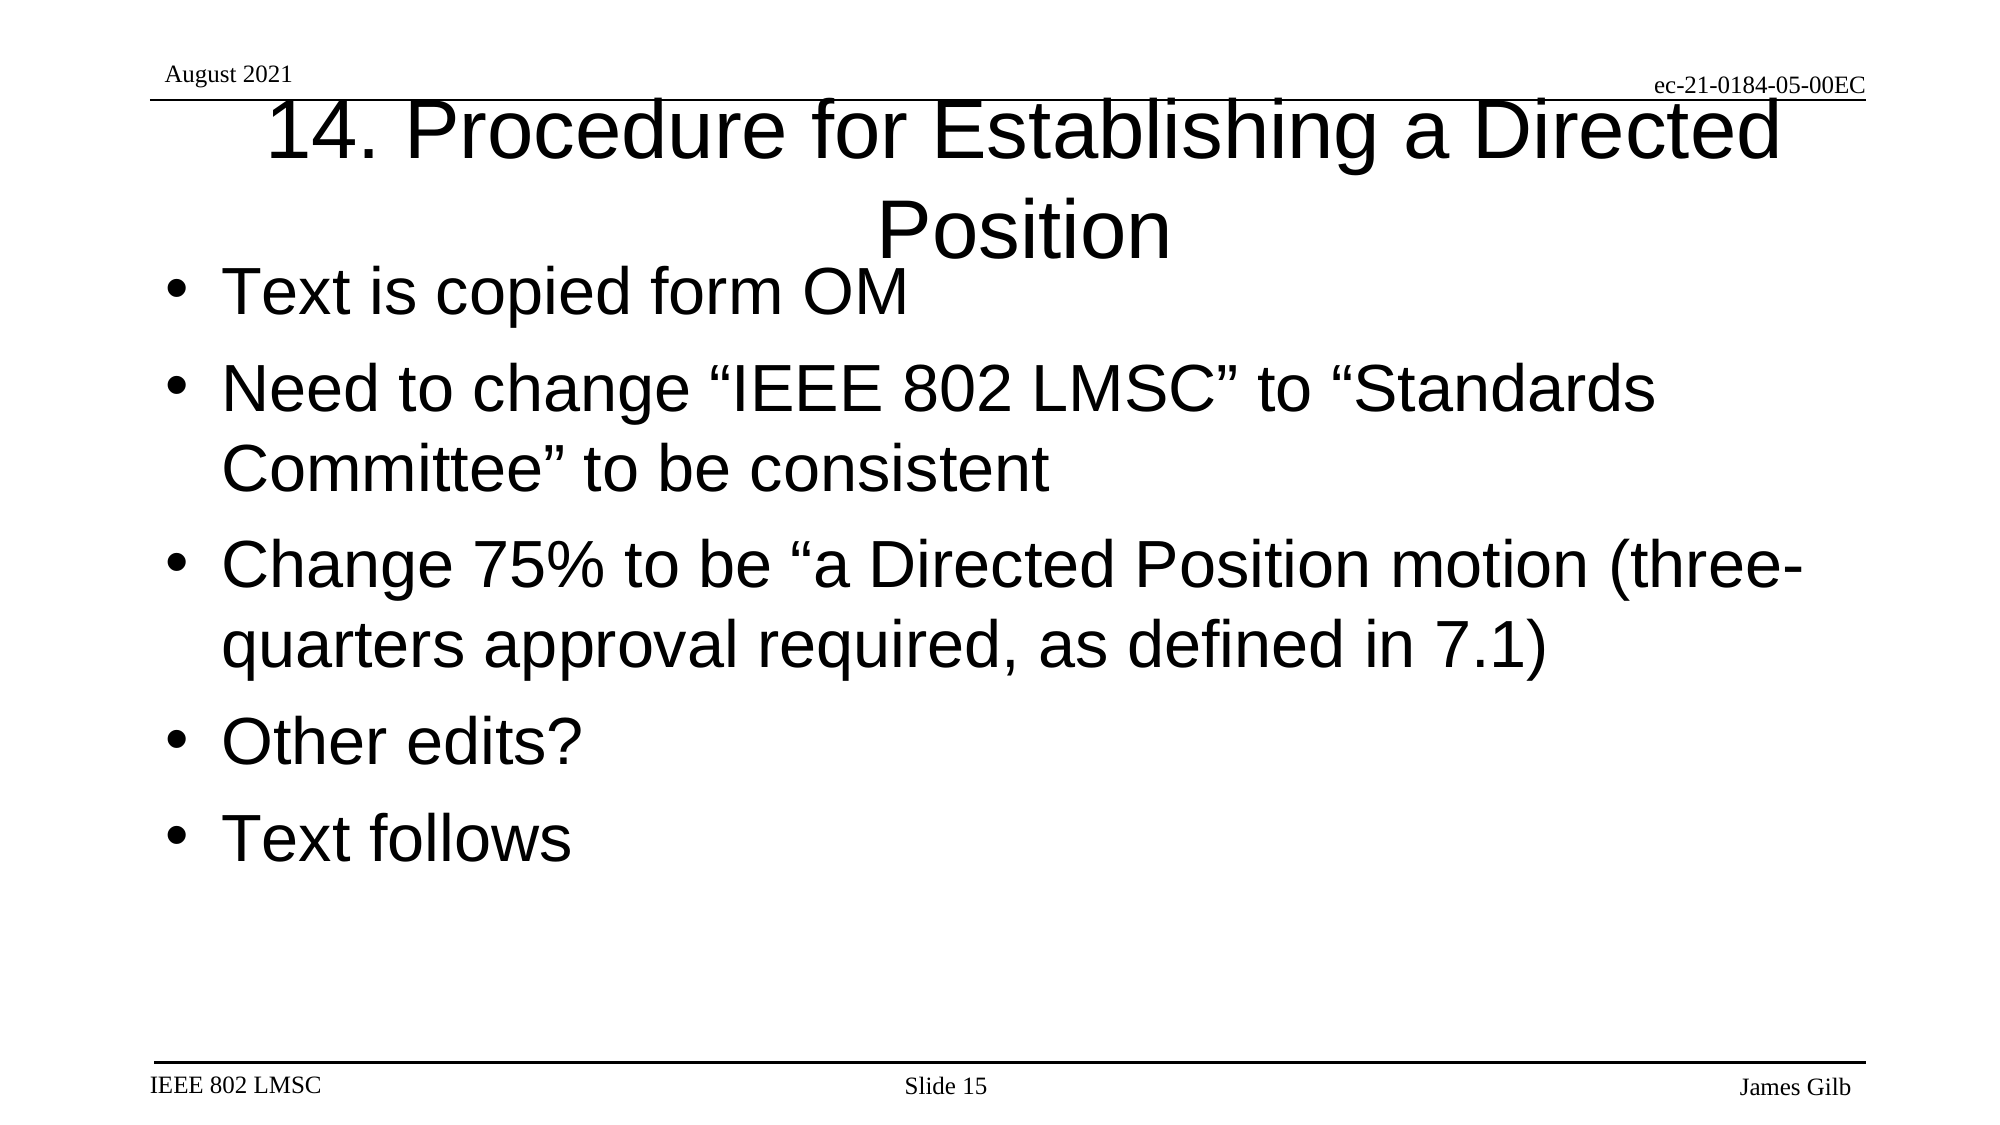

# 14. Procedure for Establishing a Directed Position
Text is copied form OM
Need to change “IEEE 802 LMSC” to “Standards Committee” to be consistent
Change 75% to be “a Directed Position motion (three-quarters approval required, as defined in 7.1)
Other edits?
Text follows
15